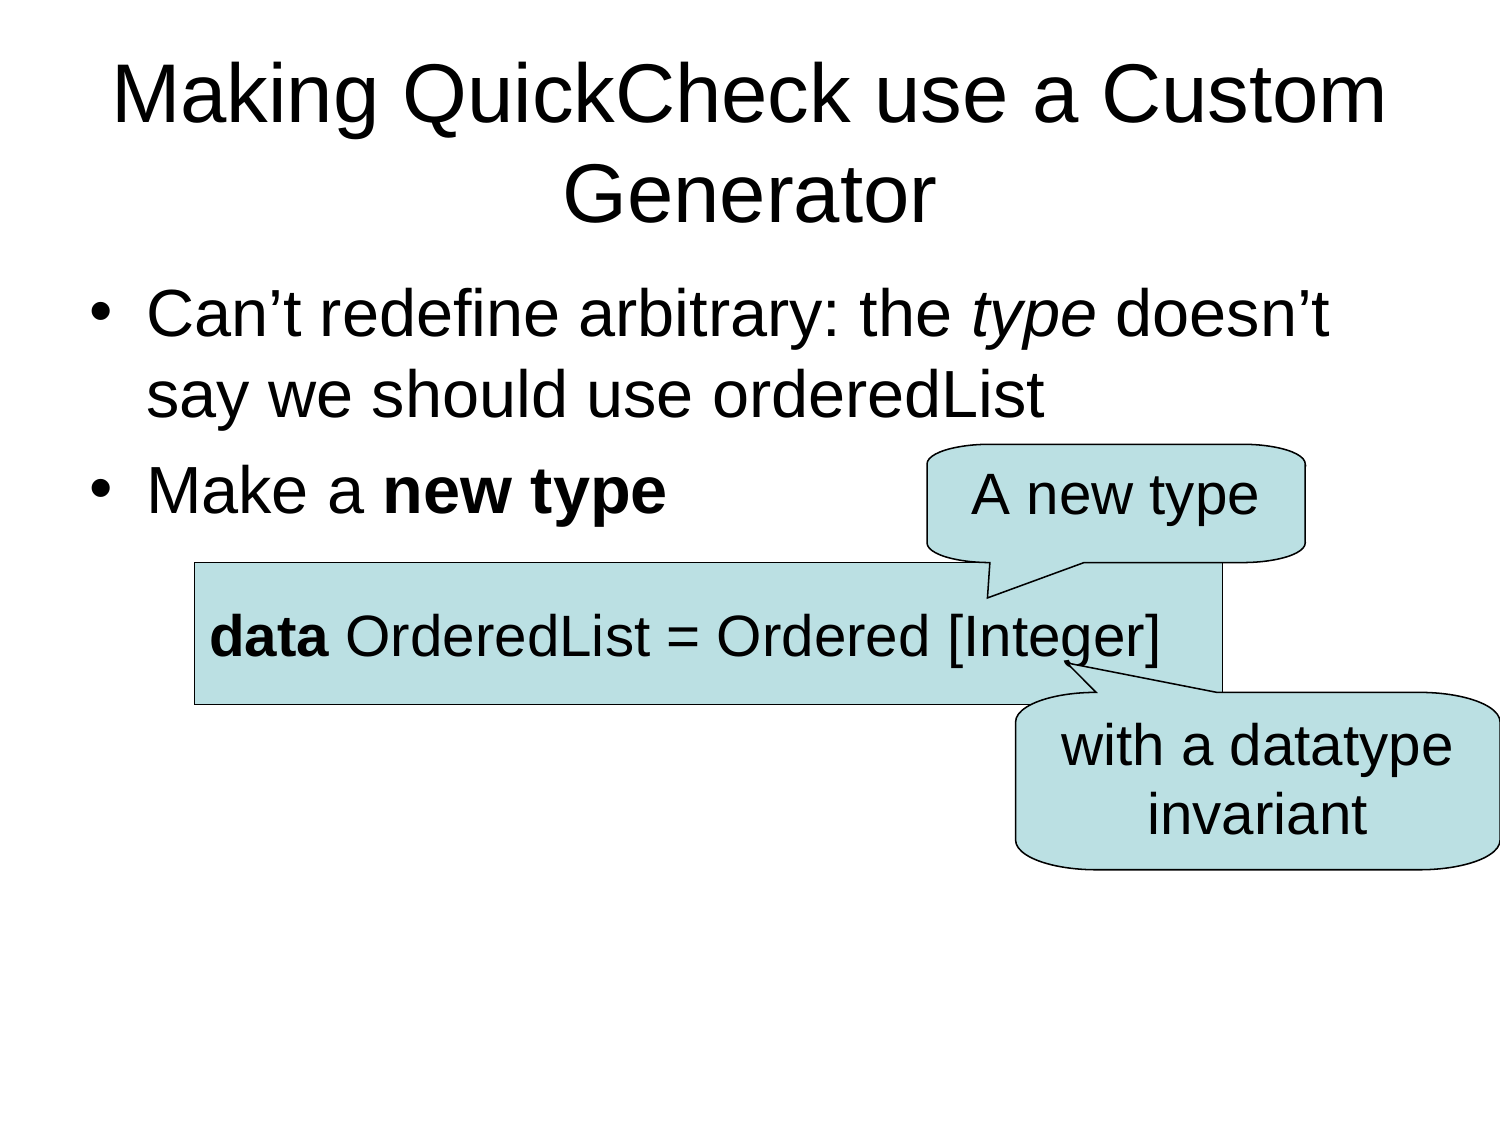

# Making QuickCheck use a Custom Generator
Can’t redefine arbitrary: the type doesn’t say we should use orderedList
Make a new type
A new type
data OrderedList = Ordered [Integer]
with a datatype invariant